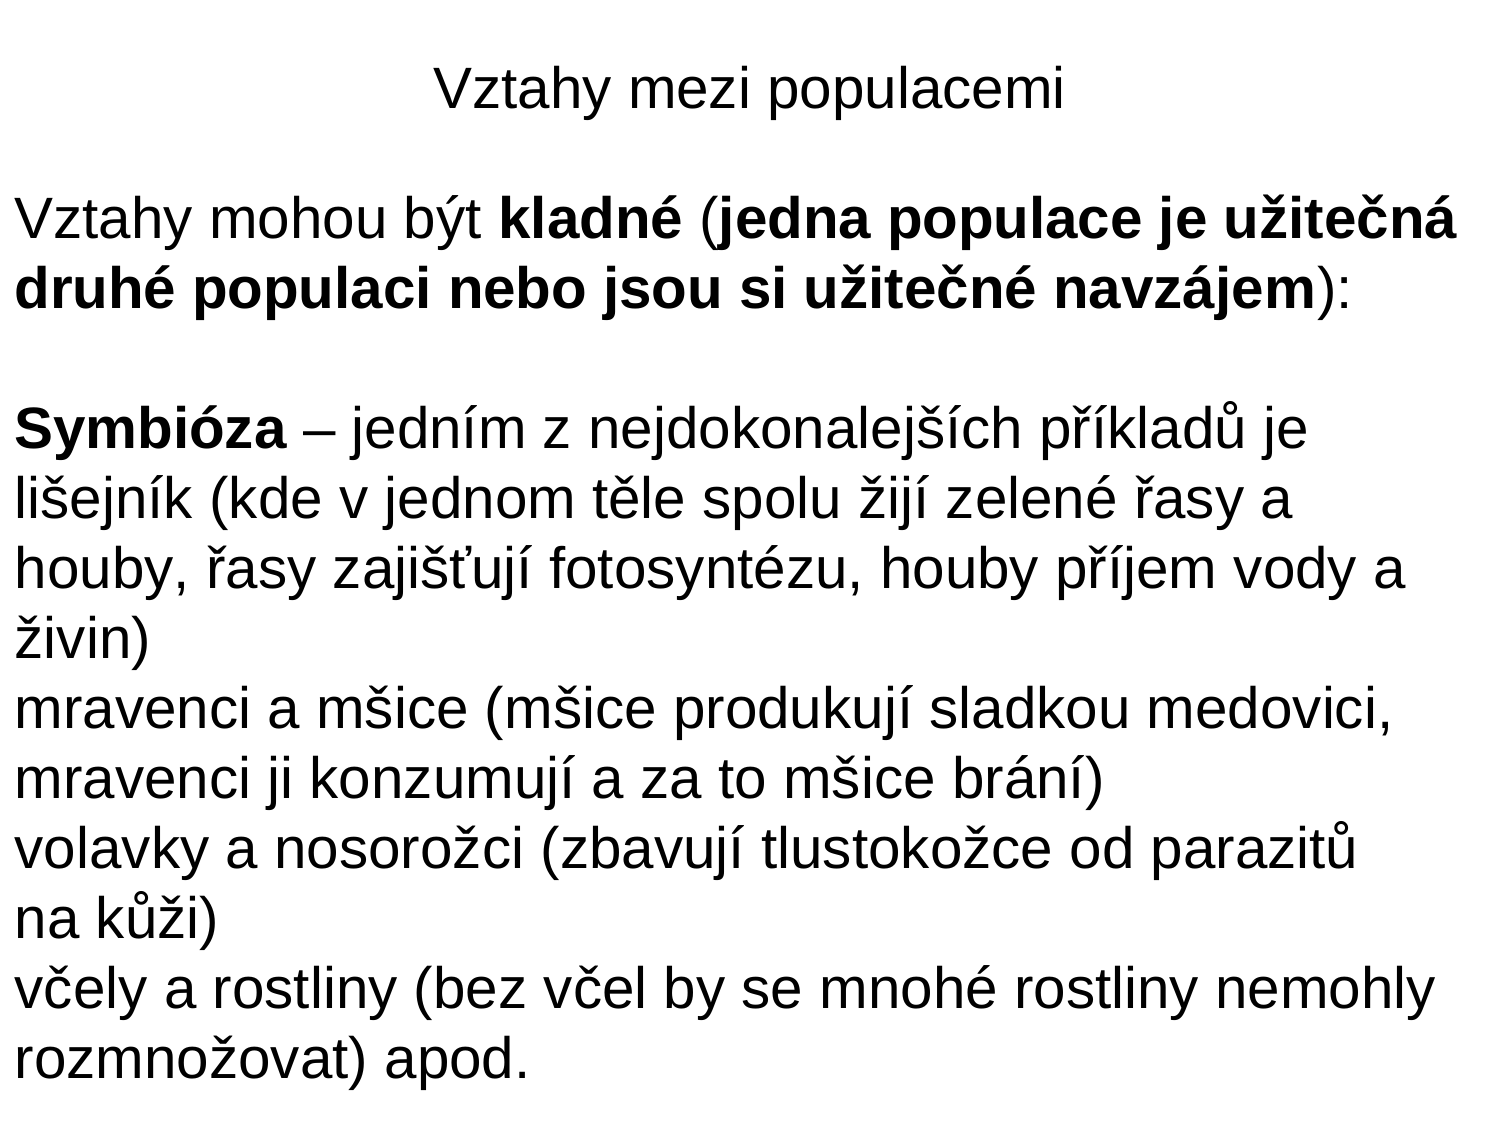

Vztahy mezi populacemi
Vztahy mohou být kladné (jedna populace je užitečná druhé populaci nebo jsou si užitečné navzájem):
Symbióza – jedním z nejdokonalejších příkladů je lišejník (kde v jednom těle spolu žijí zelené řasy a houby, řasy zajišťují fotosyntézu, houby příjem vody a živin)
mravenci a mšice (mšice produkují sladkou medovici, mravenci ji konzumují a za to mšice brání)
volavky a nosorožci (zbavují tlustokožce od parazitů na kůži)
včely a rostliny (bez včel by se mnohé rostliny nemohly rozmnožovat) apod.